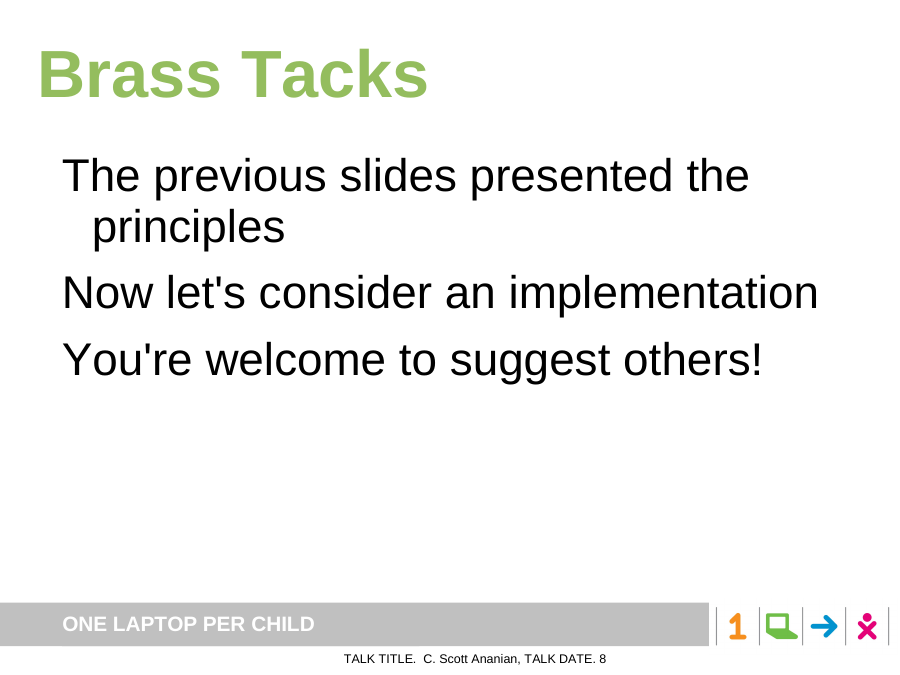

# Brass Tacks
The previous slides presented the principles
Now let's consider an implementation
You're welcome to suggest others!